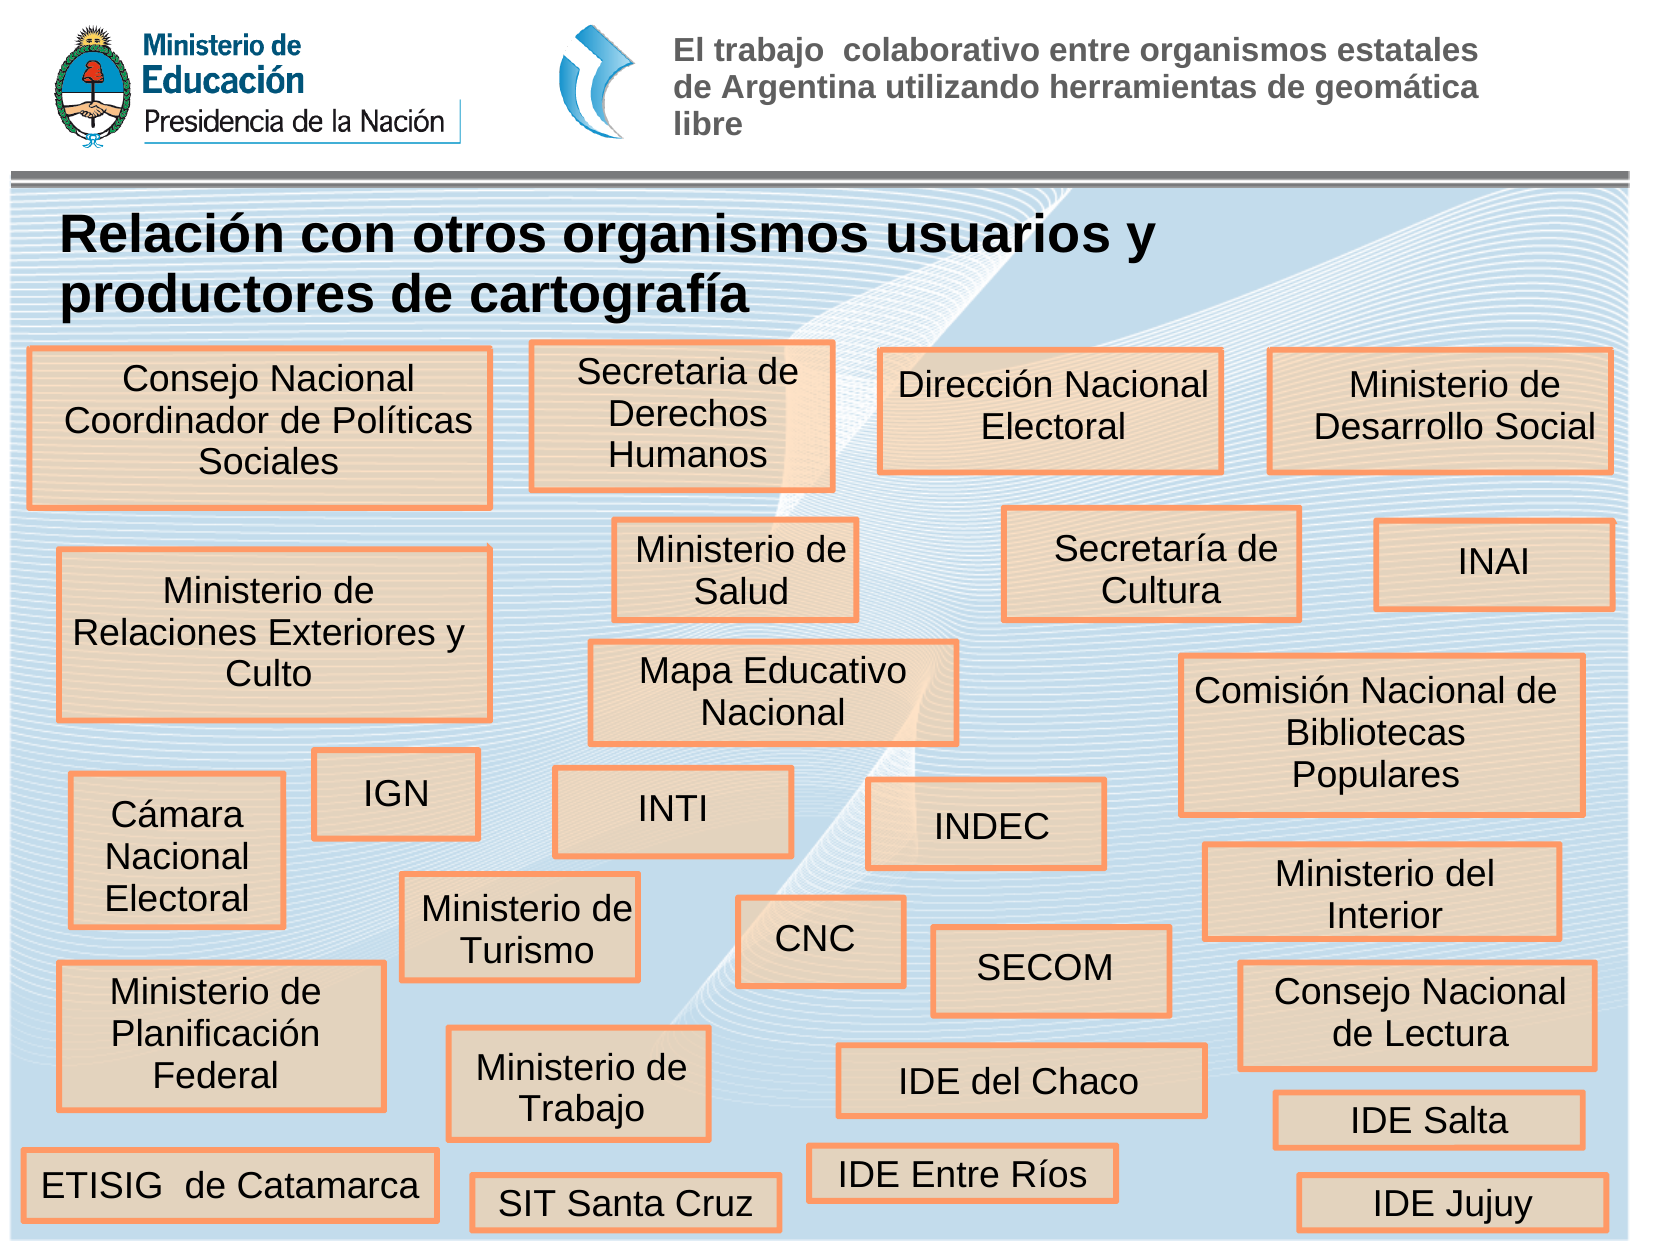

El trabajo colaborativo entre organismos estatales de Argentina utilizando herramientas de geomática libre
Relación con otros organismos usuarios y
productores de cartografía
Secretaria de Derechos Humanos
Consejo Nacional Coordinador de Políticas Sociales
Dirección Nacional Electoral
Ministerio de Desarrollo Social
Secretaría de Cultura
Ministerio de
Salud
INAI
Ministerio de
Relaciones Exteriores y Culto
Mapa Educativo
Nacional
Comisión Nacional de Bibliotecas
Populares
IGN
INTI
Cámara Nacional Electoral
INDEC
Ministerio del Interior
Ministerio de
Turismo
CNC
SECOM
Ministerio de Planificación Federal
Consejo Nacional de Lectura
Ministerio de
Trabajo
IDE del Chaco
IDE Salta
IDE Entre Ríos
ETISIG de Catamarca
SIT Santa Cruz
IDE Jujuy